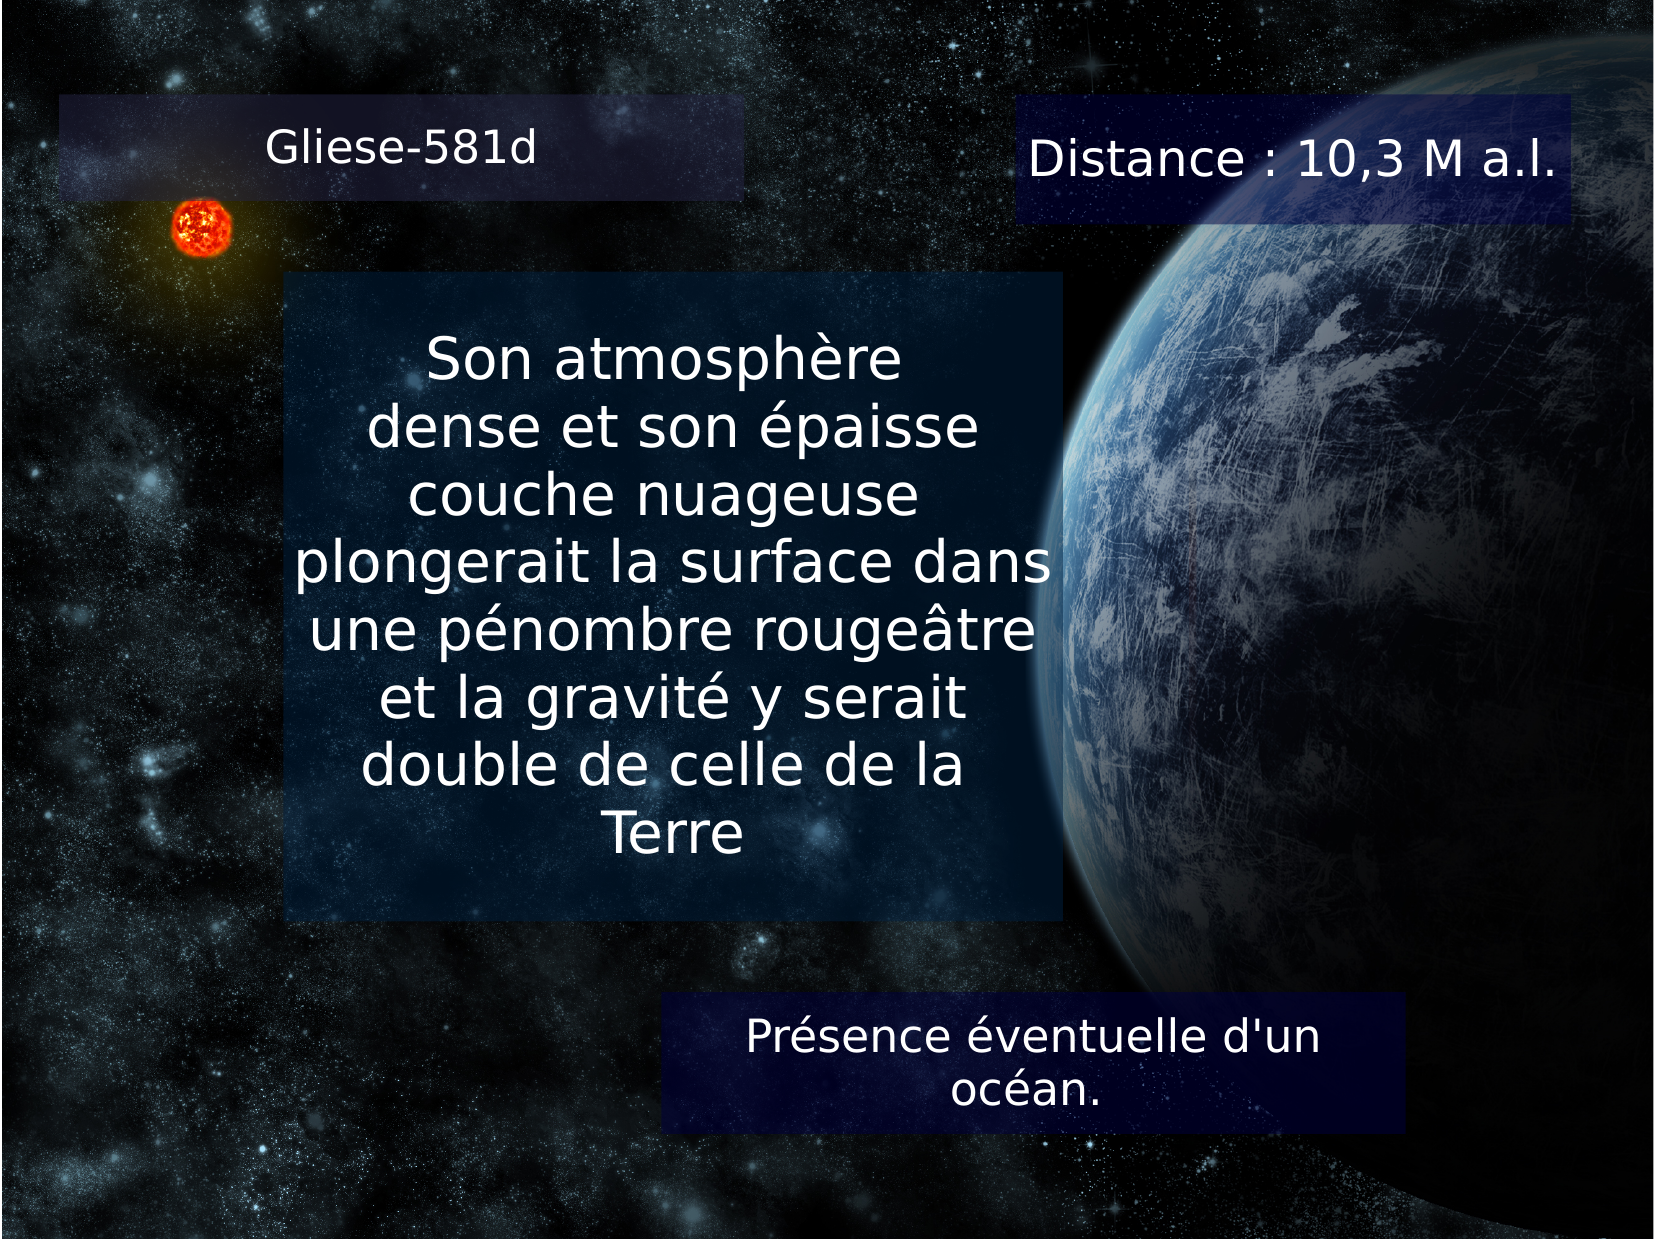

Gliese-581d
Distance : 10,3 M a.l.
Son atmosphère
dense et son épaisse
couche nuageuse
plongerait la surface dans
une pénombre rougeâtre
et la gravité y serait
double de celle de la
Terre
Présence éventuelle d'un
océan.